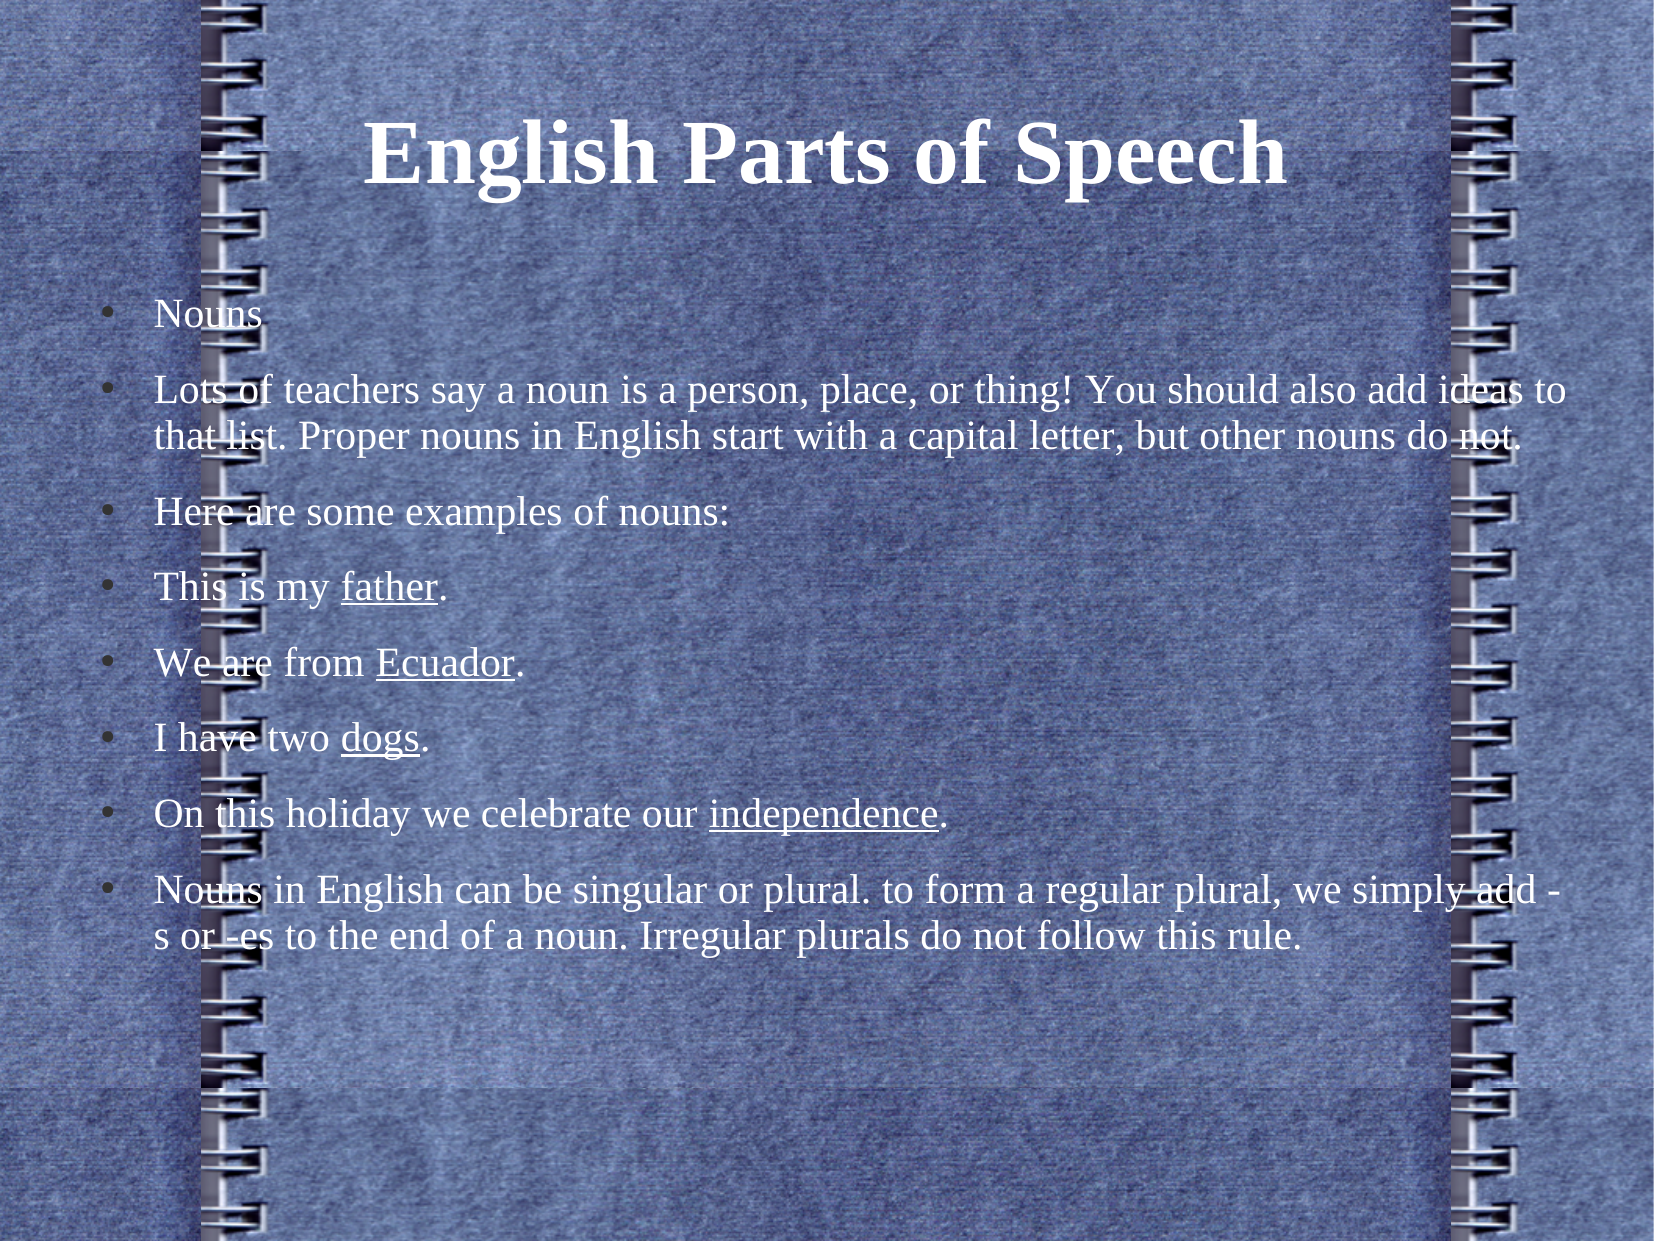

# English Parts of Speech
Nouns
Lots of teachers say a noun is a person, place, or thing! You should also add ideas to that list. Proper nouns in English start with a capital letter, but other nouns do not.
Here are some examples of nouns:
This is my father.
We are from Ecuador.
I have two dogs.
On this holiday we celebrate our independence.
Nouns in English can be singular or plural. to form a regular plural, we simply add -s or -es to the end of a noun. Irregular plurals do not follow this rule.